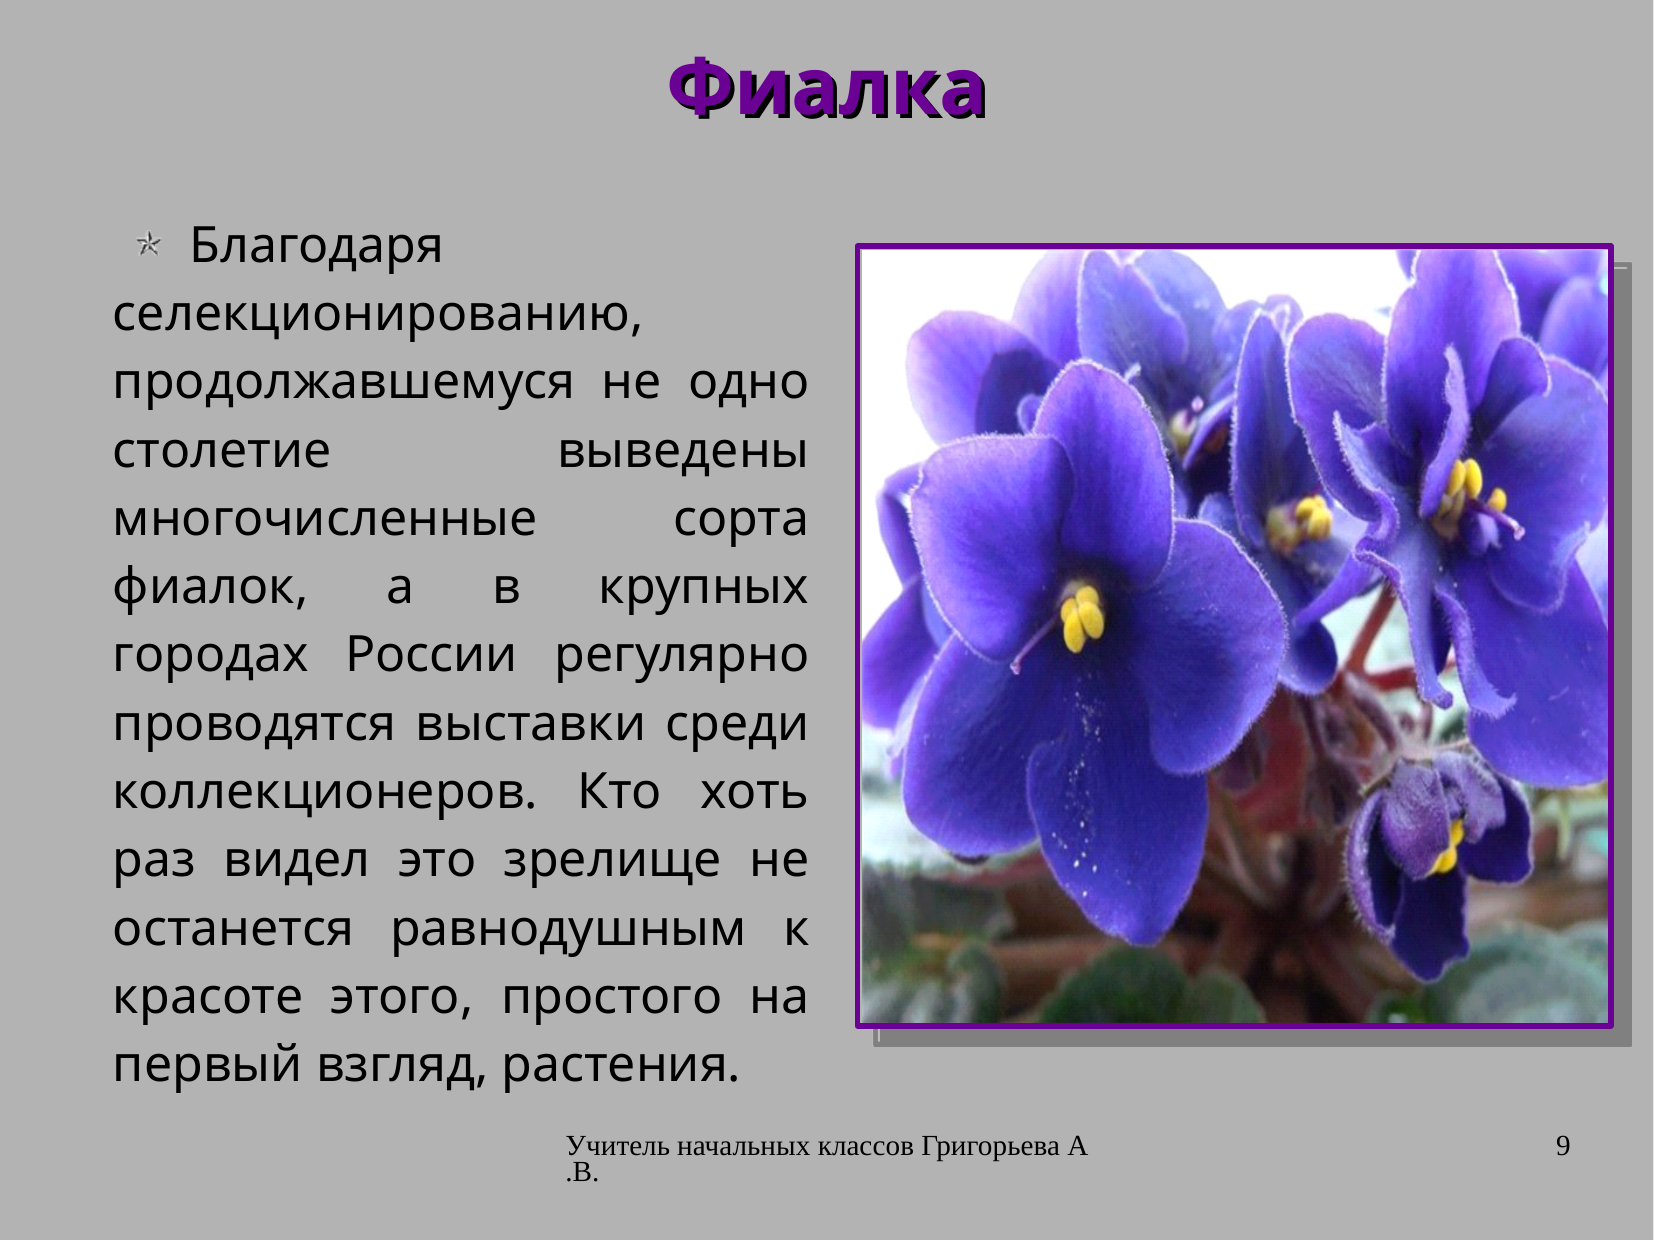

# Фиалка
Благодаря селекционированию, продолжавшемуся не одно столетие выведены многочисленные сорта фиалок, а в крупных городах России регулярно проводятся выставки среди коллекционеров. Кто хоть раз видел это зрелище не останется равнодушным к красоте этого, простого на первый взгляд, растения.
Учитель начальных классов Григорьева А.В.
9